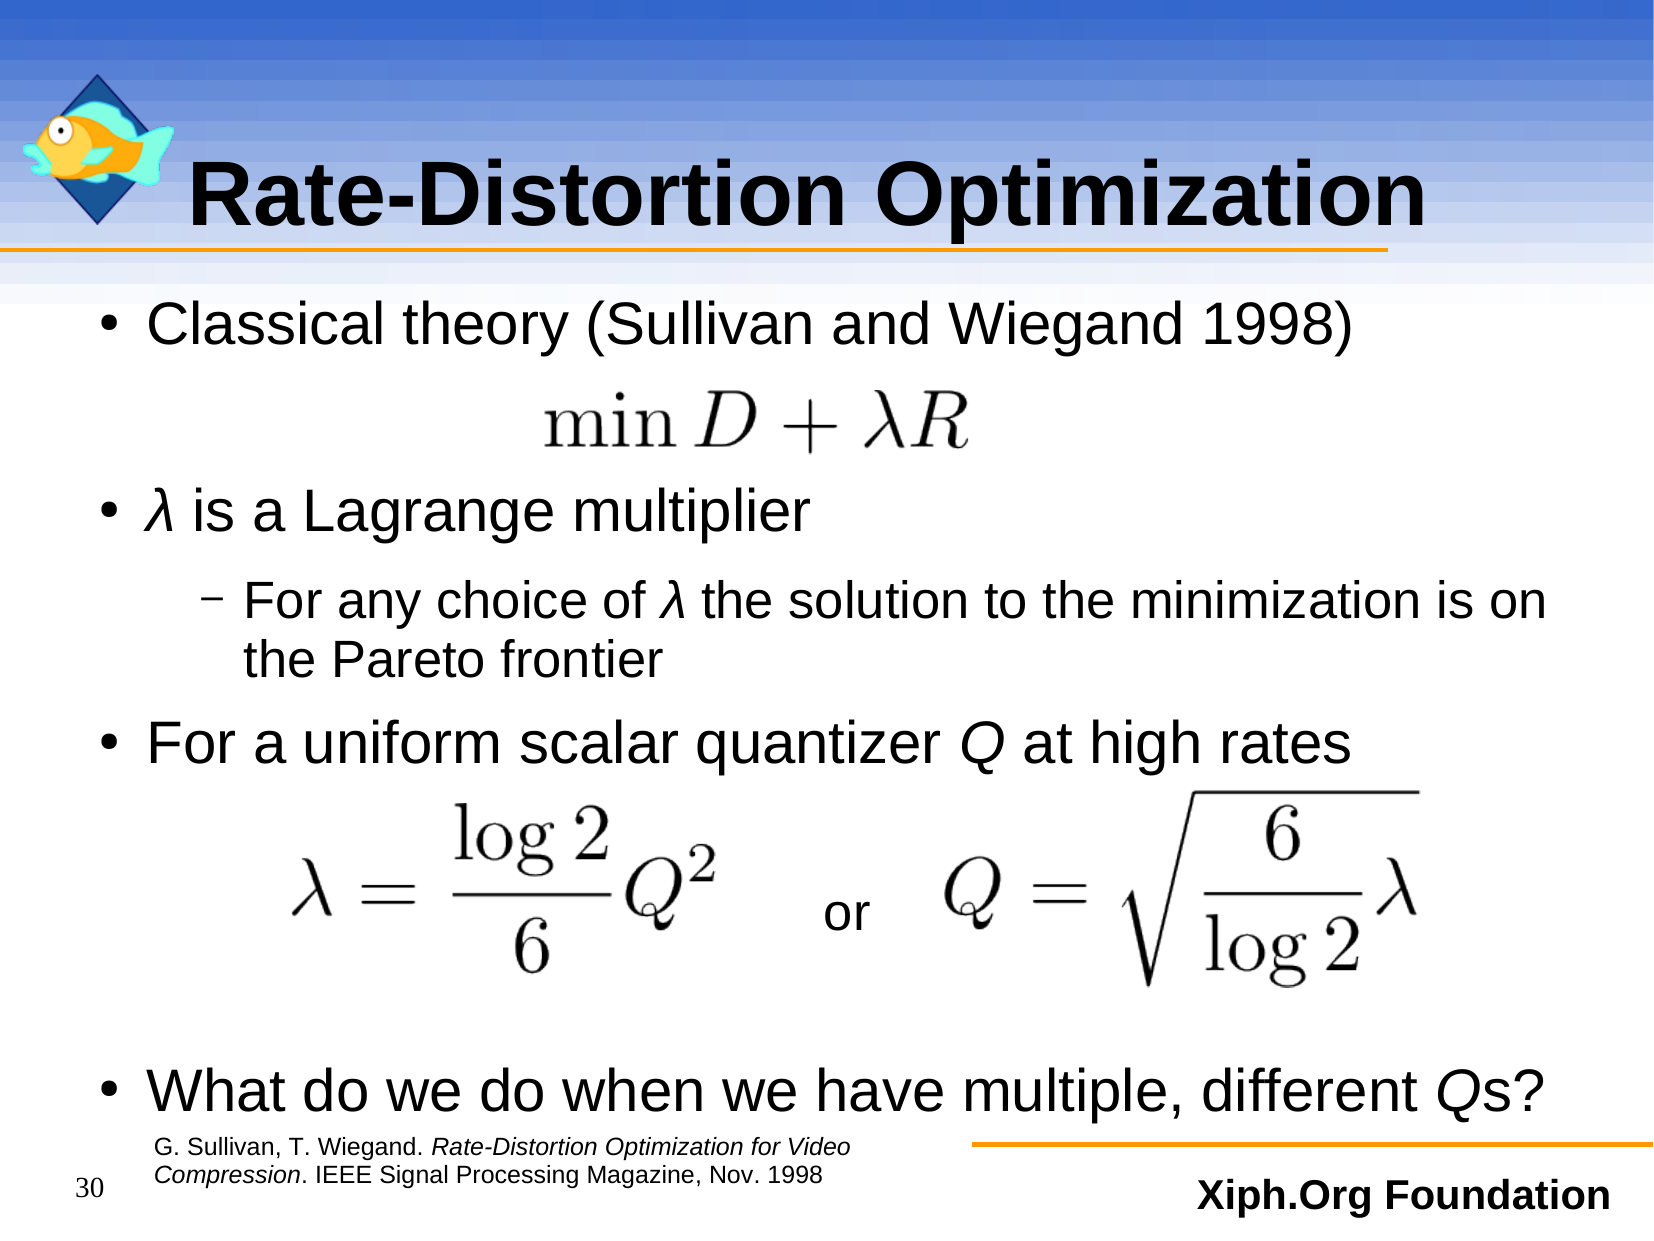

# Rate-Distortion Optimization
Classical theory (Sullivan and Wiegand 1998)
λ is a Lagrange multiplier
For any choice of λ the solution to the minimization is on the Pareto frontier
For a uniform scalar quantizer Q at high rates
 or
What do we do when we have multiple, different Qs?
G. Sullivan, T. Wiegand. Rate-Distortion Optimization for Video Compression. IEEE Signal Processing Magazine, Nov. 1998
30